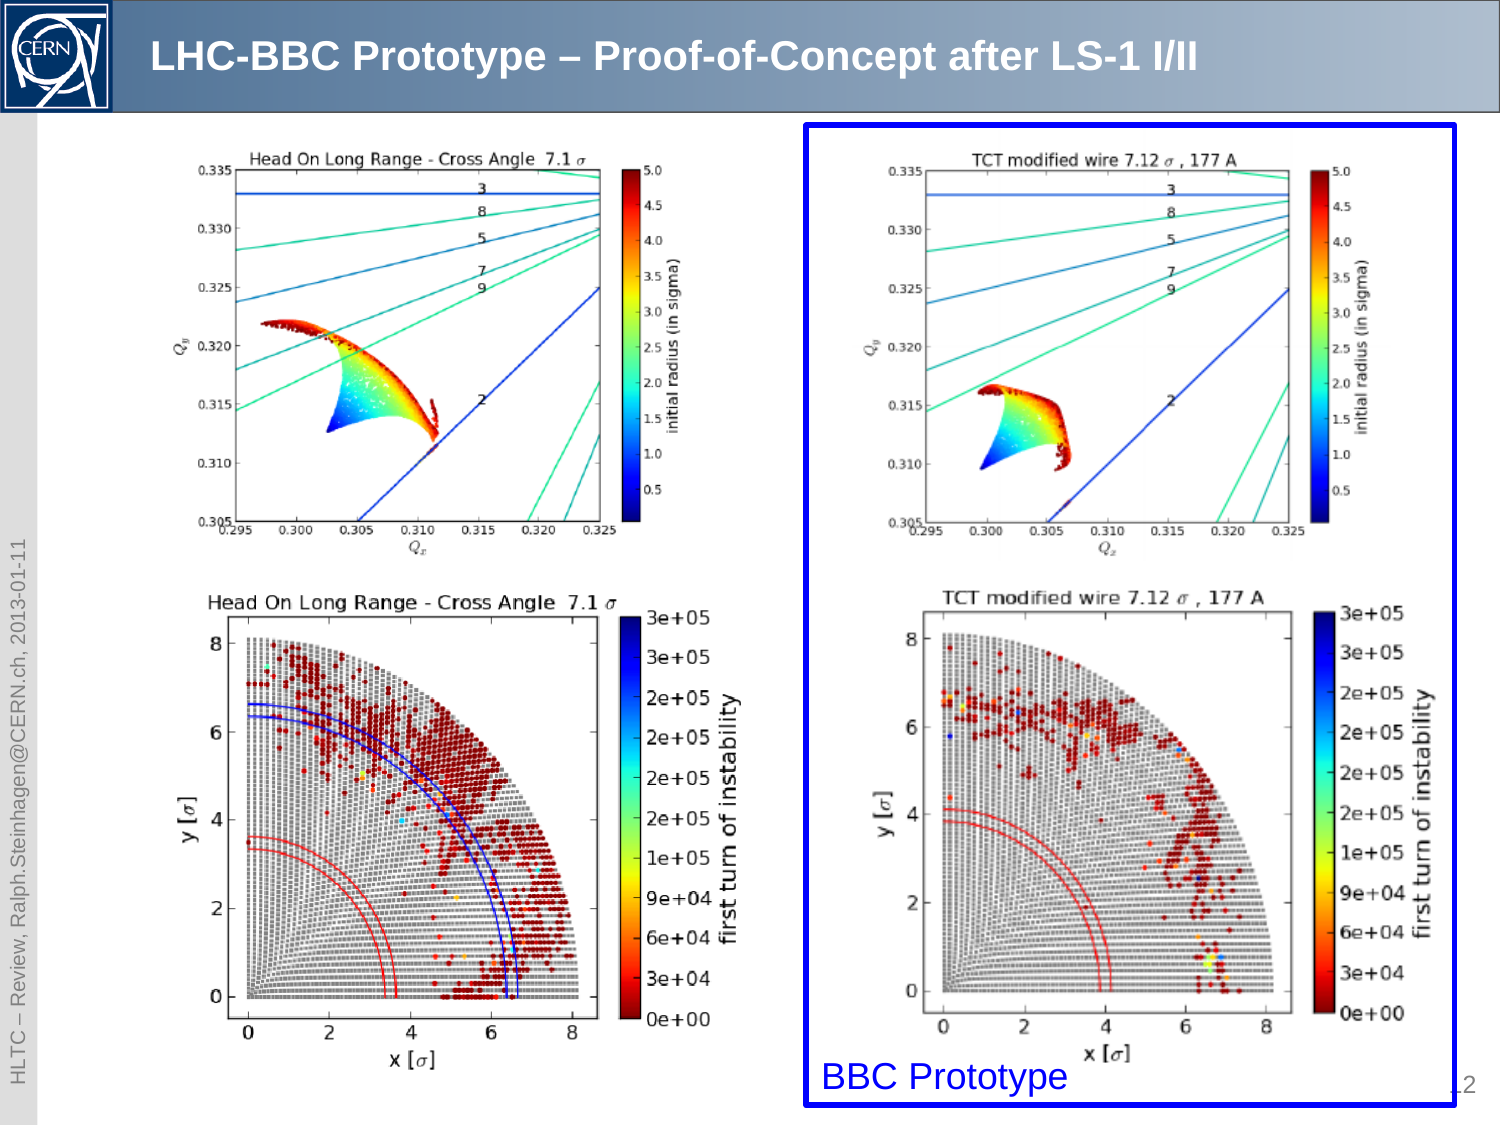

# LHC-BBC Prototype – Proof-of-Concept after LS-1 I/II
BBC Prototype